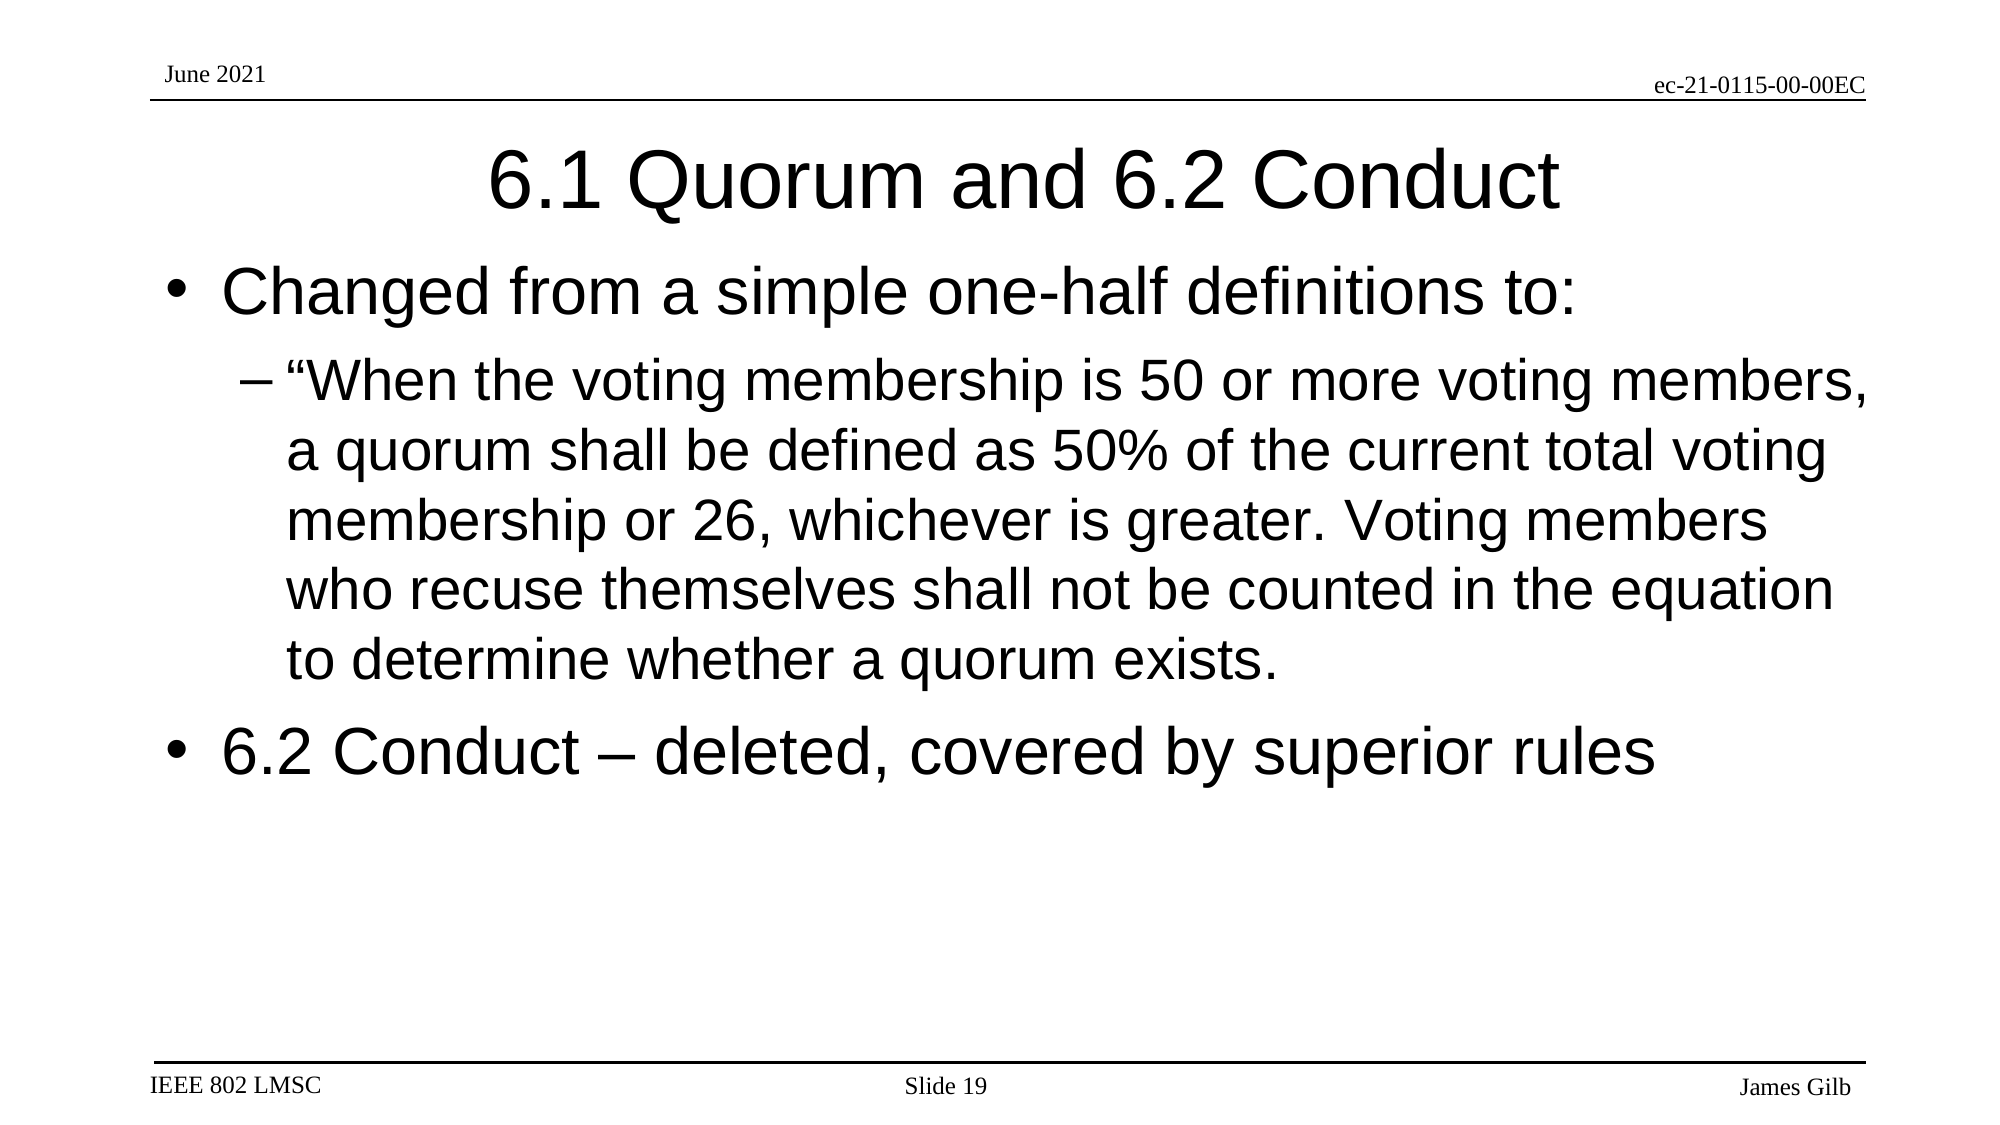

# 6.1 Quorum and 6.2 Conduct
Changed from a simple one-half definitions to:
“When the voting membership is 50 or more voting members, a quorum shall be defined as 50% of the current total voting membership or 26, whichever is greater. Voting members who recuse themselves shall not be counted in the equation to determine whether a quorum exists.
6.2 Conduct – deleted, covered by superior rules
19